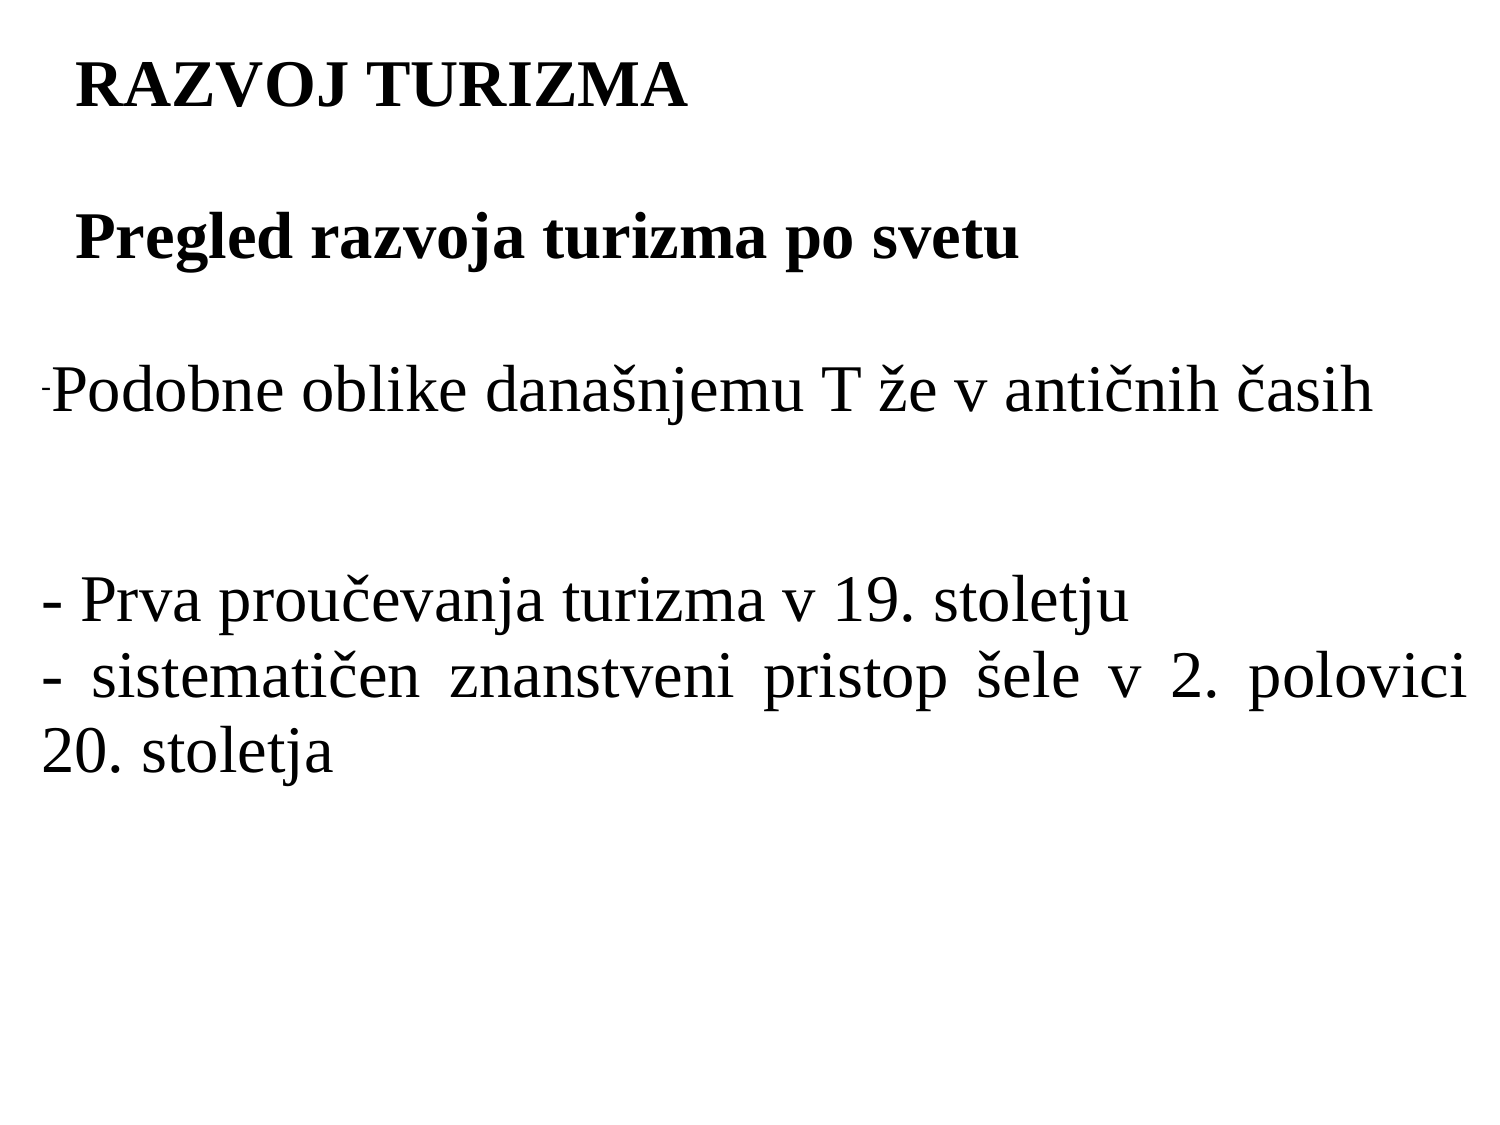

# RAZVOJ TURIZMA Pregled razvoja turizma po svetu
Podobne oblike današnjemu T že v antičnih časih
- Prva proučevanja turizma v 19. stoletju
- sistematičen znanstveni pristop šele v 2. polovici 20. stoletja